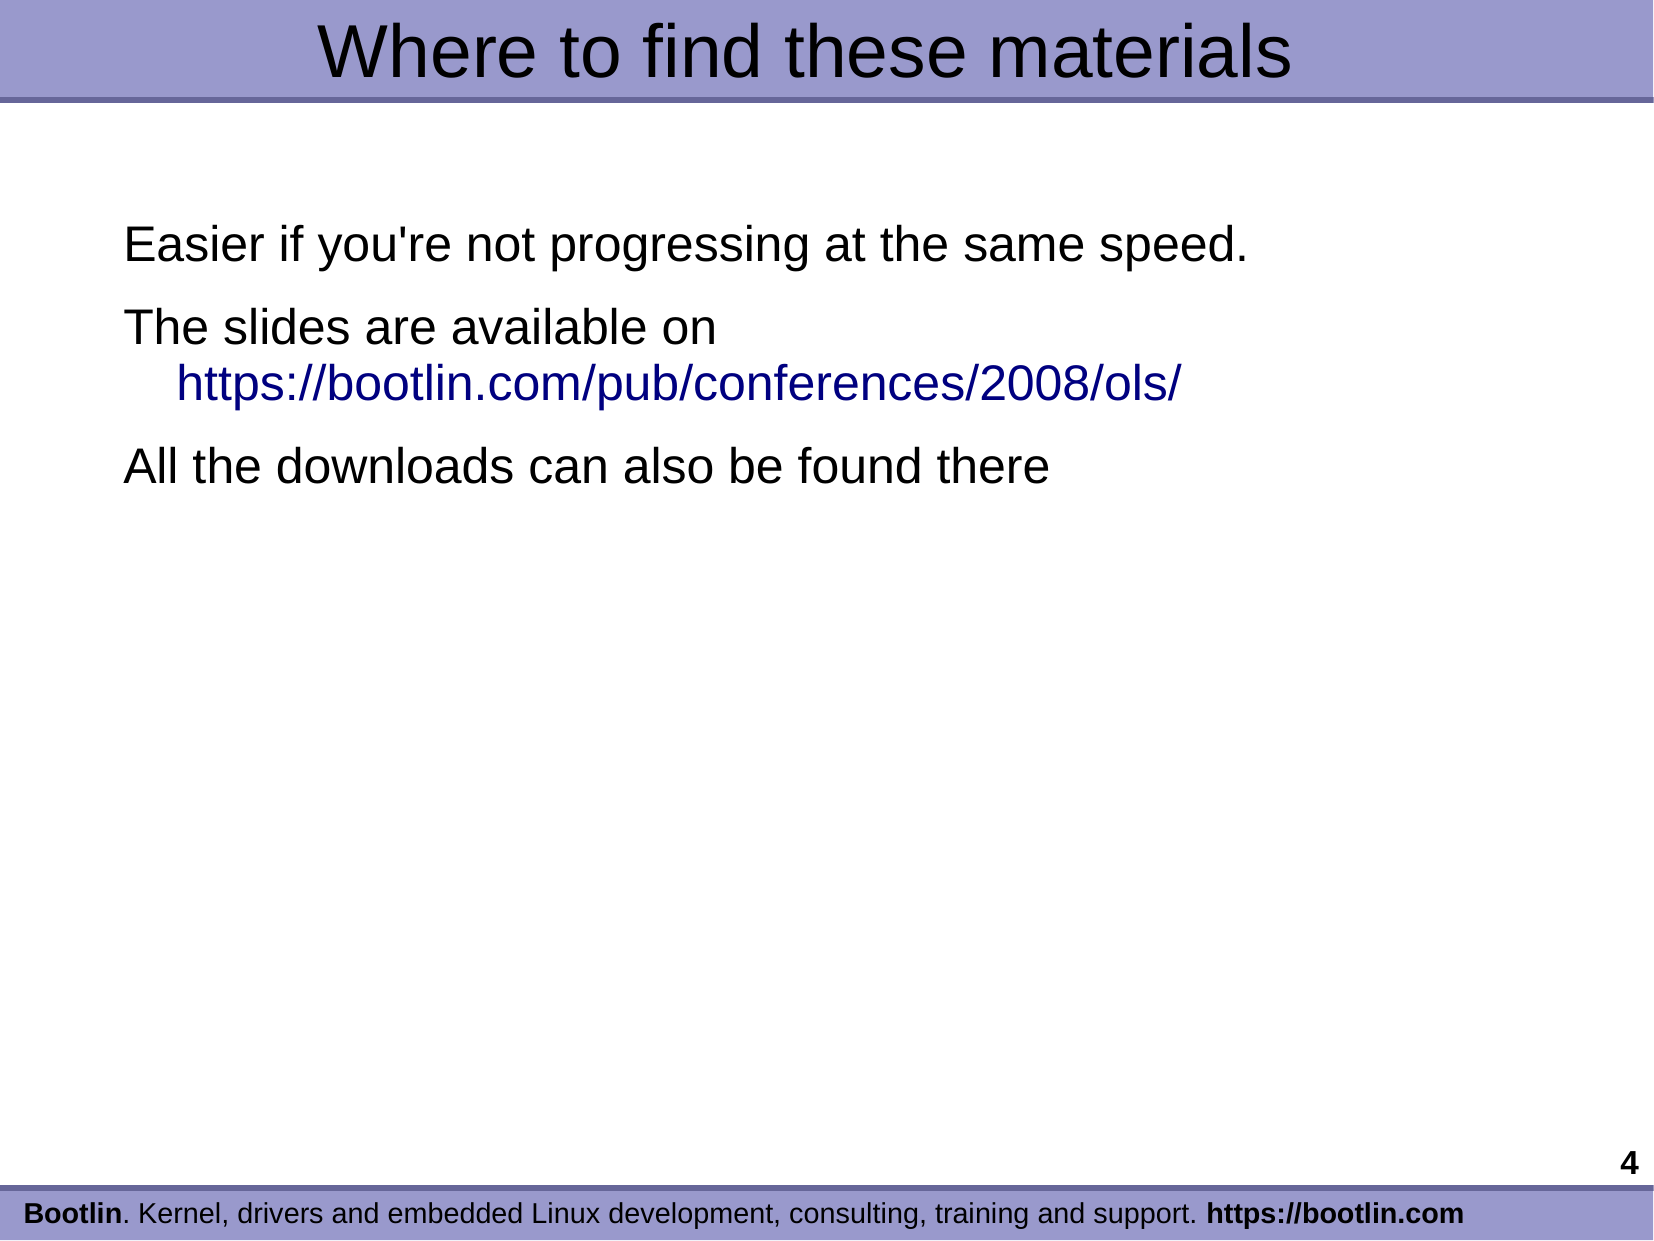

# Where to find these materials
Easier if you're not progressing at the same speed.
The slides are available on
https://bootlin.com/pub/conferences/2008/ols/
All the downloads can also be found there